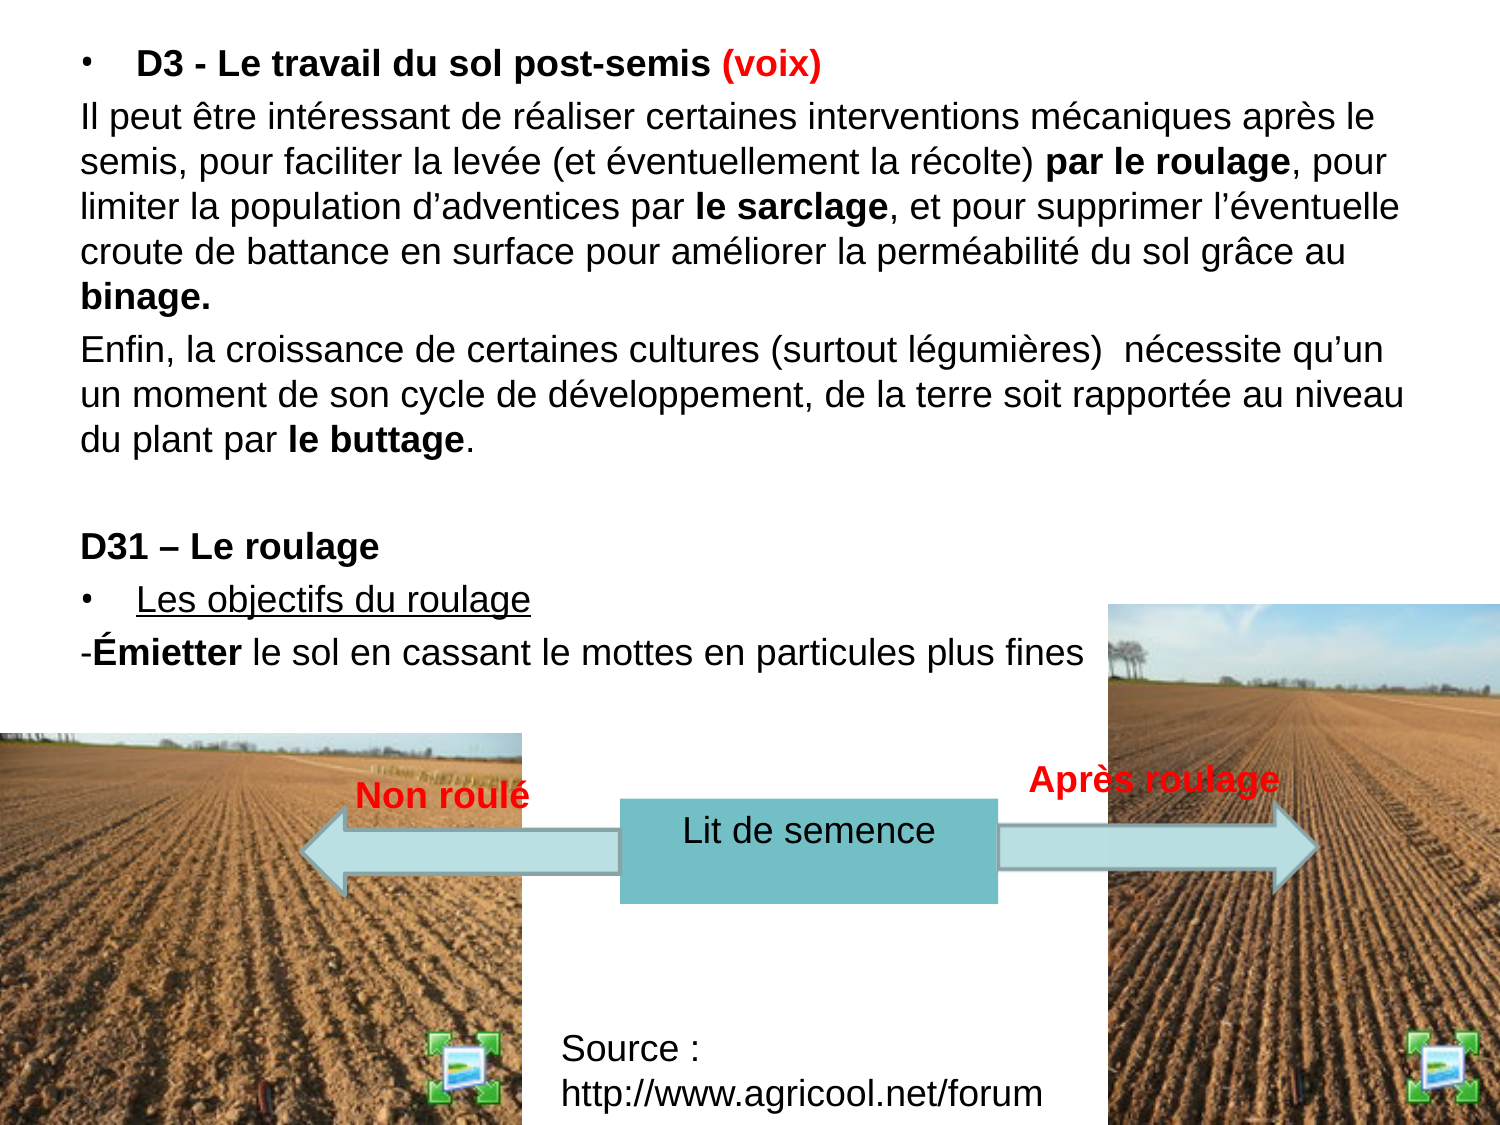

# D3 - Le travail du sol post-semis (voix)
Il peut être intéressant de réaliser certaines interventions mécaniques après le semis, pour faciliter la levée (et éventuellement la récolte) par le roulage, pour limiter la population d’adventices par le sarclage, et pour supprimer l’éventuelle croute de battance en surface pour améliorer la perméabilité du sol grâce au binage.
Enfin, la croissance de certaines cultures (surtout légumières) nécessite qu’un un moment de son cycle de développement, de la terre soit rapportée au niveau du plant par le buttage.
D31 – Le roulage
Les objectifs du roulage
-Émietter le sol en cassant le mottes en particules plus fines
Après roulage
Non roulé
Lit de semence
Source : http://www.agricool.net/forum